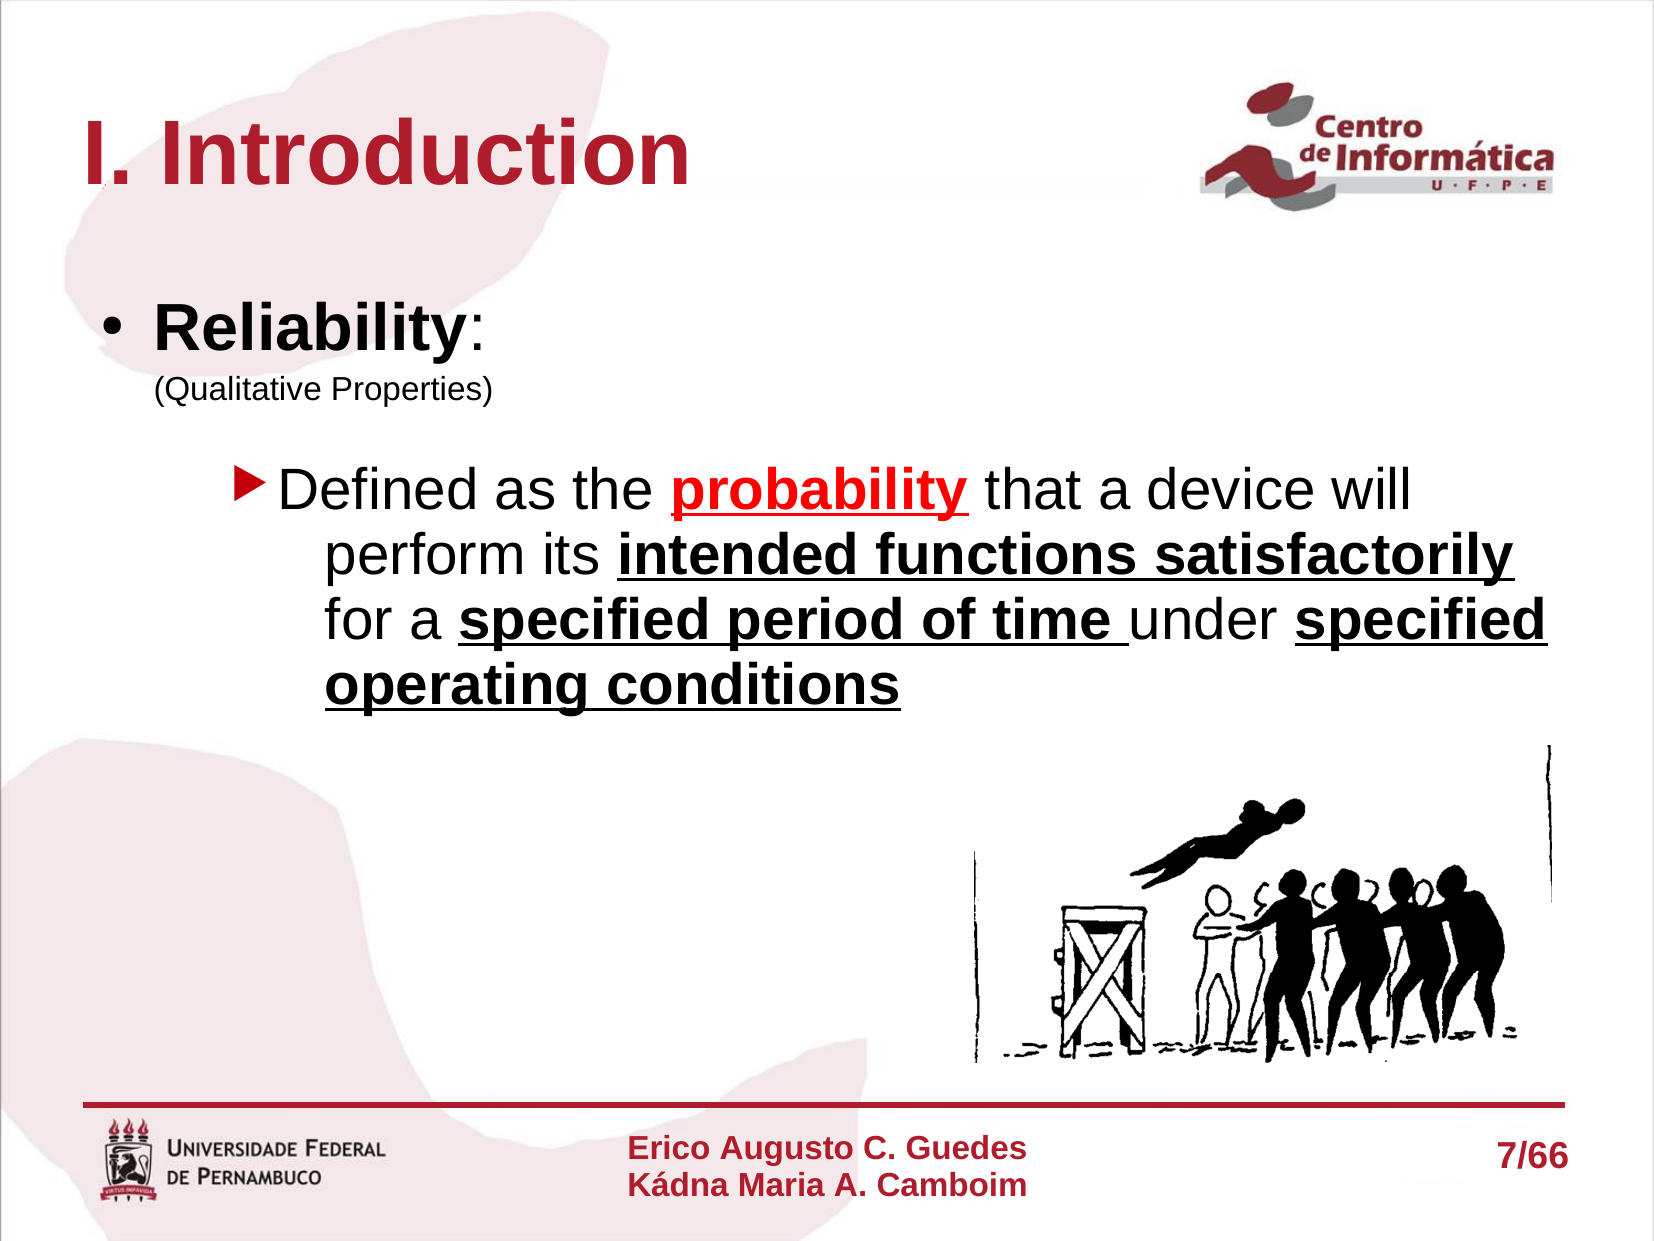

# I. Introduction
Reliability:
(Qualitative Properties)
Defined as the probability that a device will perform its intended functions satisfactorily for a specified period of time under specified operating conditions